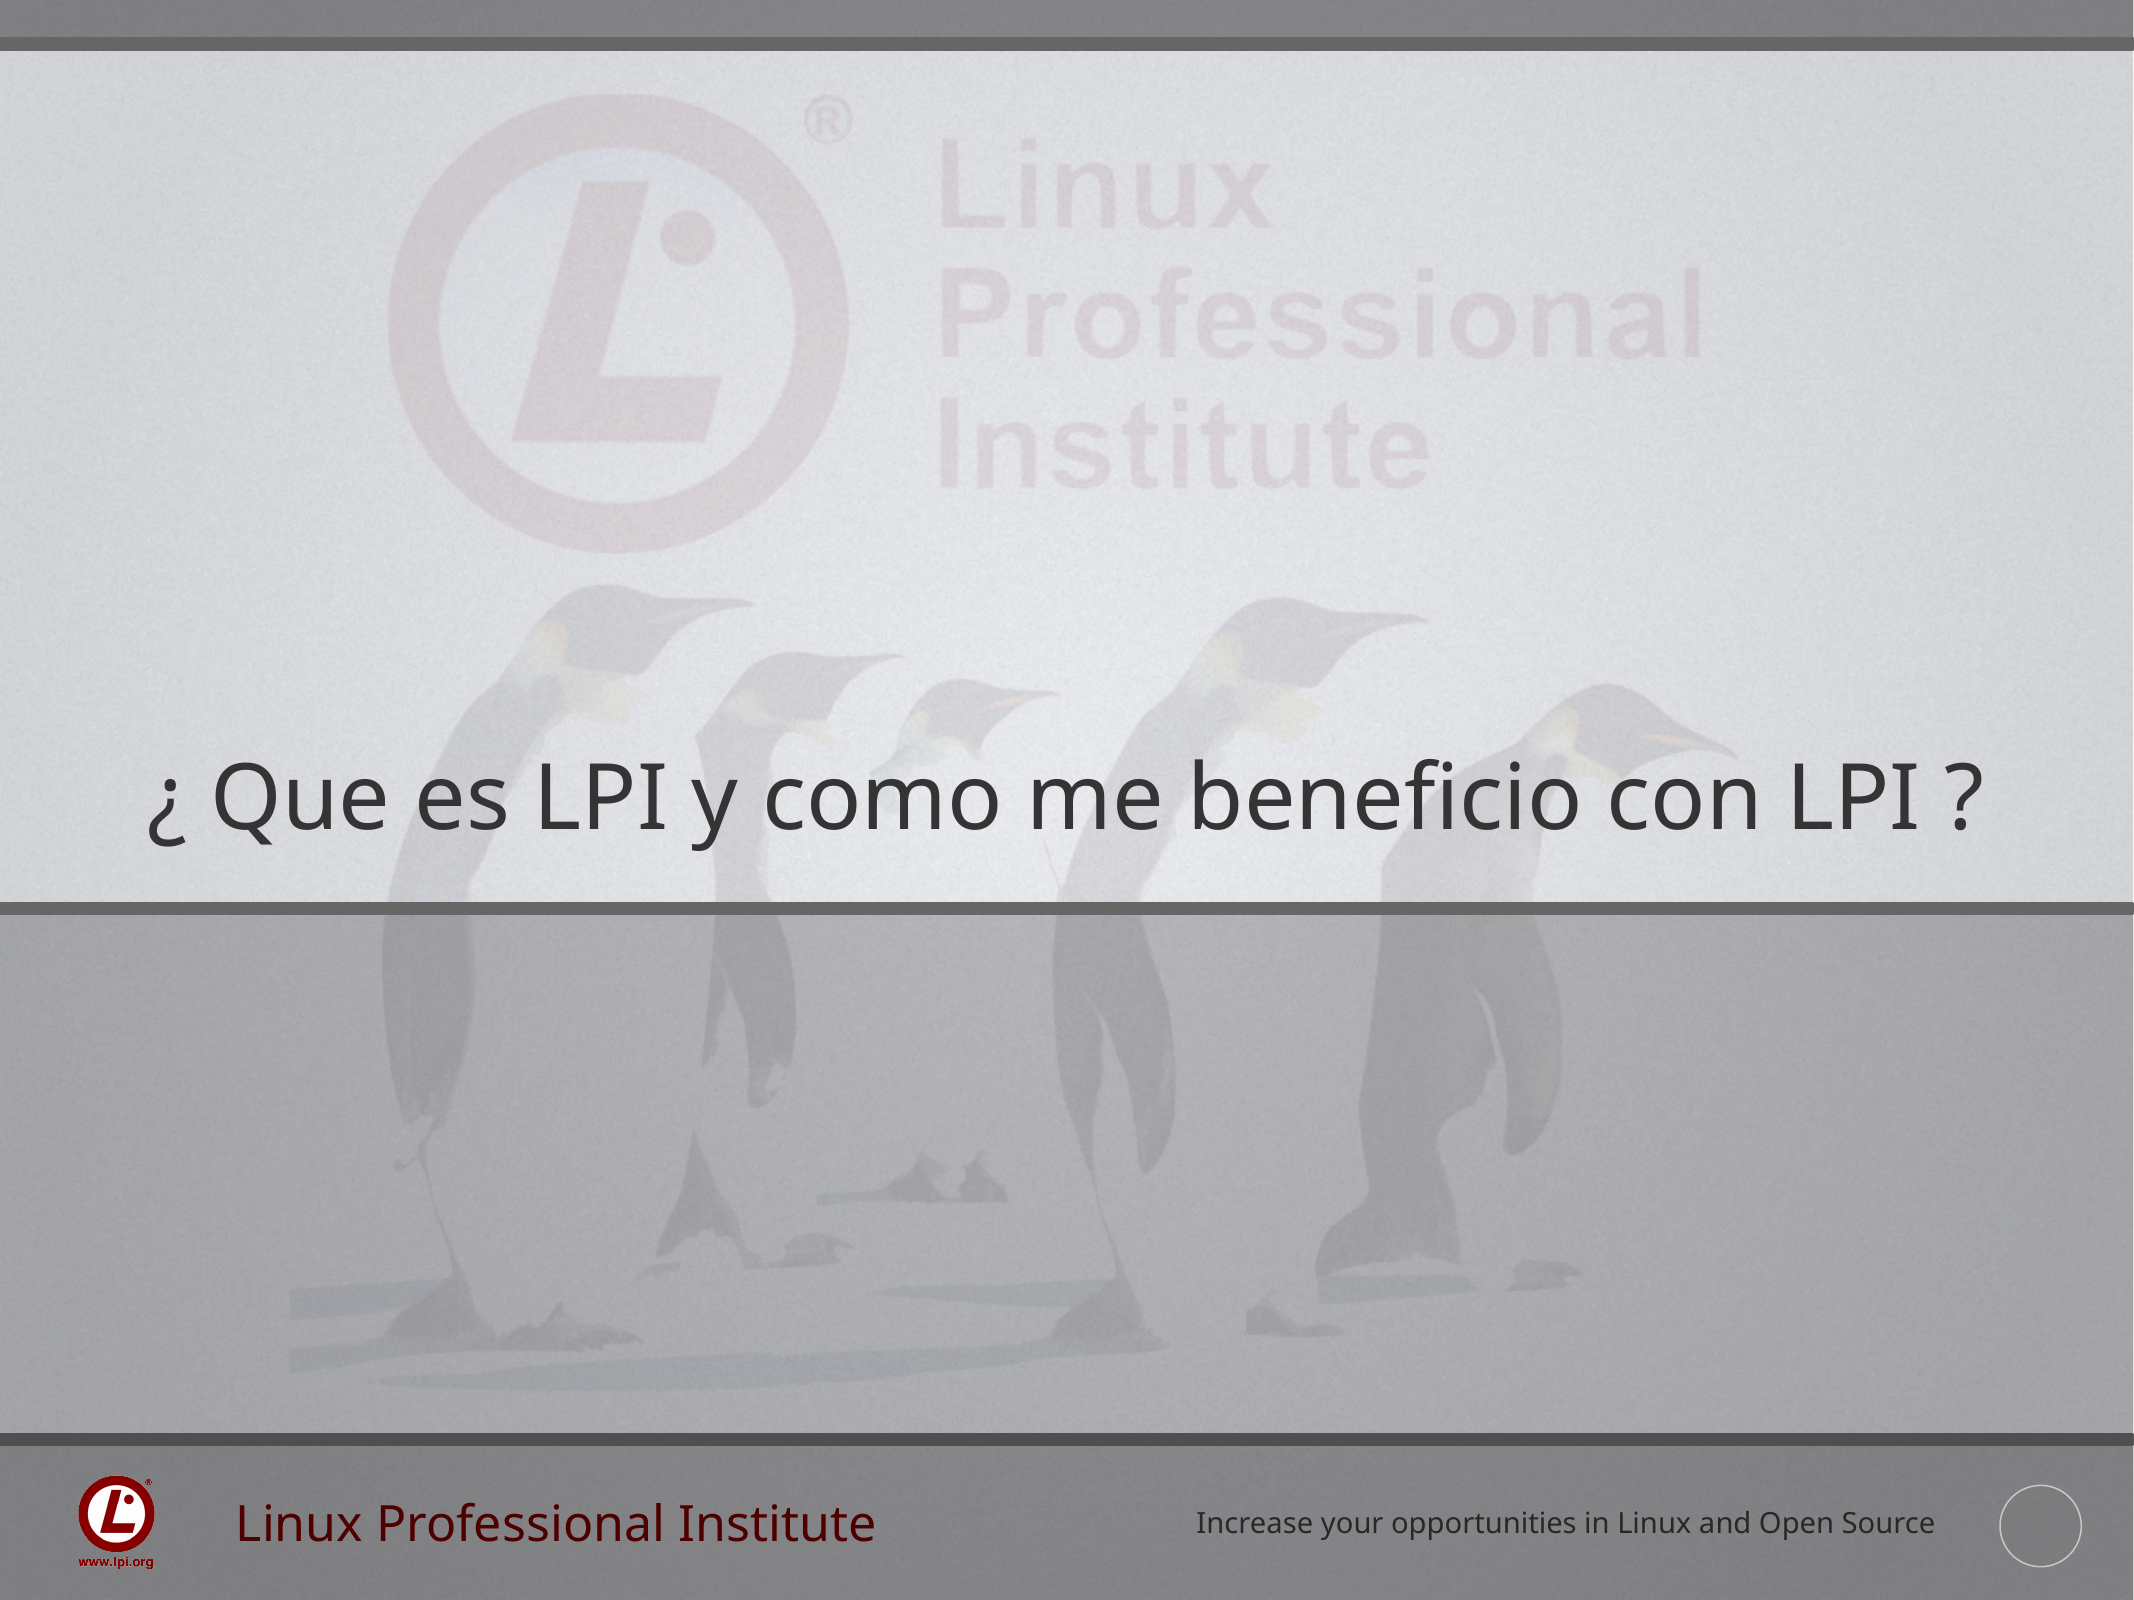

¿ Que es LPI y como me beneficio con LPI ?